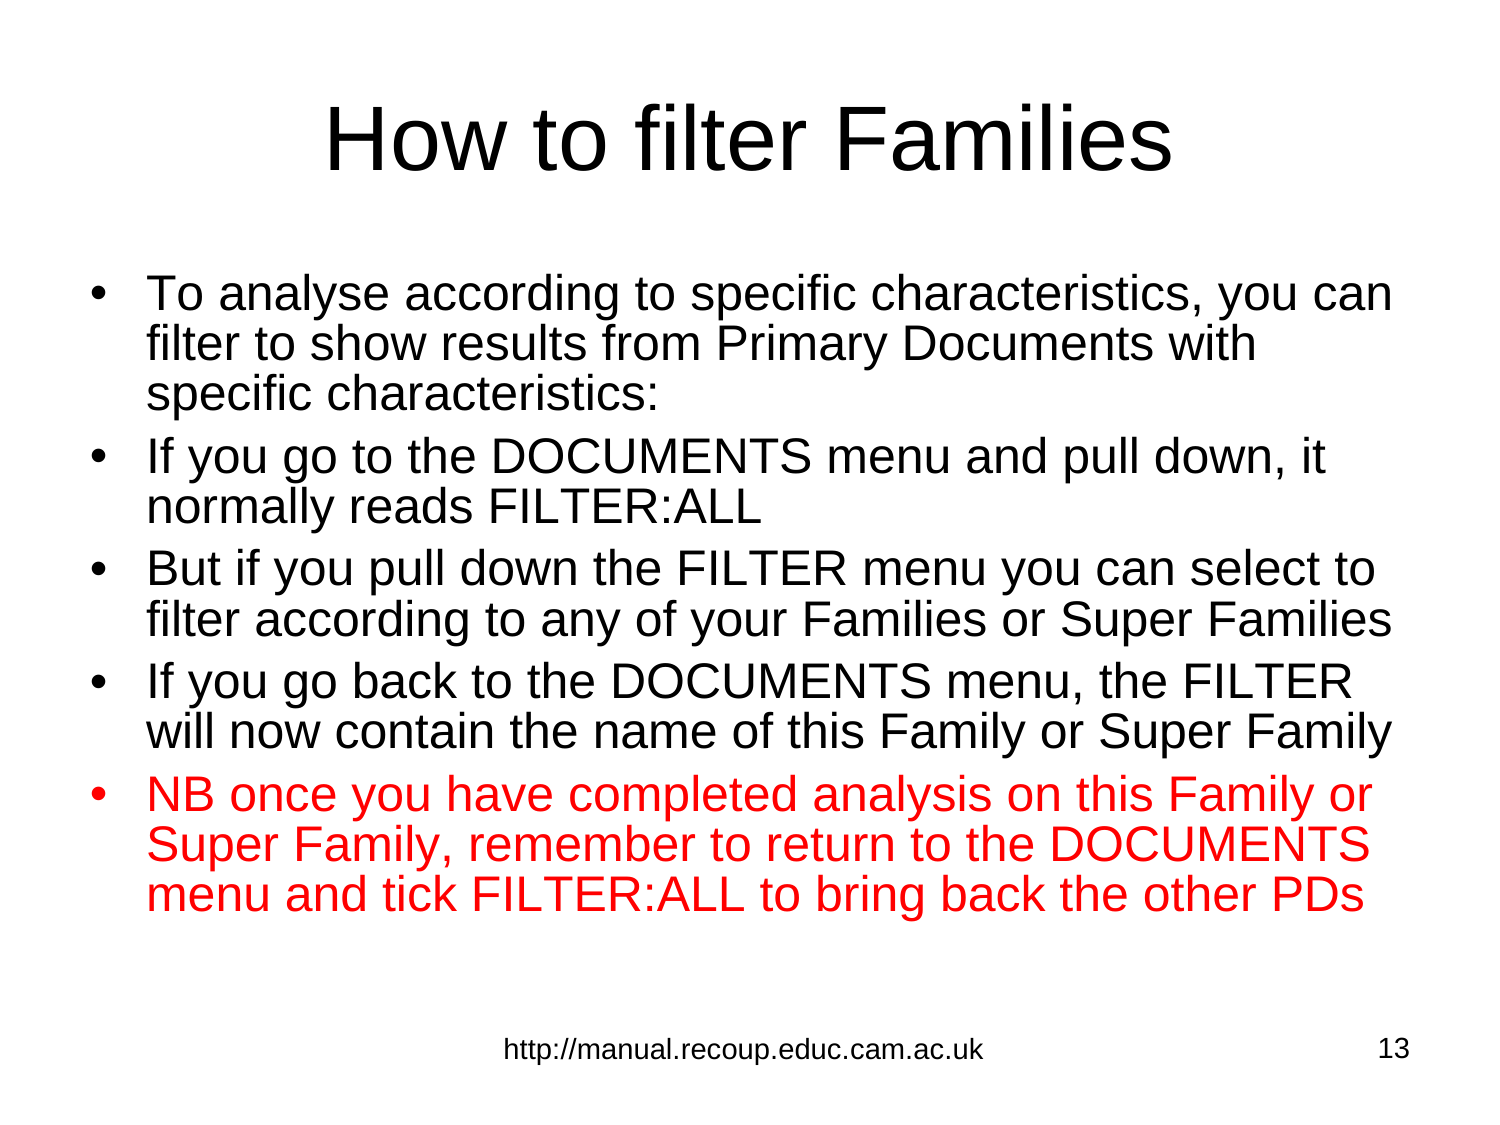

# How to filter Families
To analyse according to specific characteristics, you can filter to show results from Primary Documents with specific characteristics:
If you go to the DOCUMENTS menu and pull down, it normally reads FILTER:ALL
But if you pull down the FILTER menu you can select to filter according to any of your Families or Super Families
If you go back to the DOCUMENTS menu, the FILTER will now contain the name of this Family or Super Family
NB once you have completed analysis on this Family or Super Family, remember to return to the DOCUMENTS menu and tick FILTER:ALL to bring back the other PDs
13
http://manual.recoup.educ.cam.ac.uk